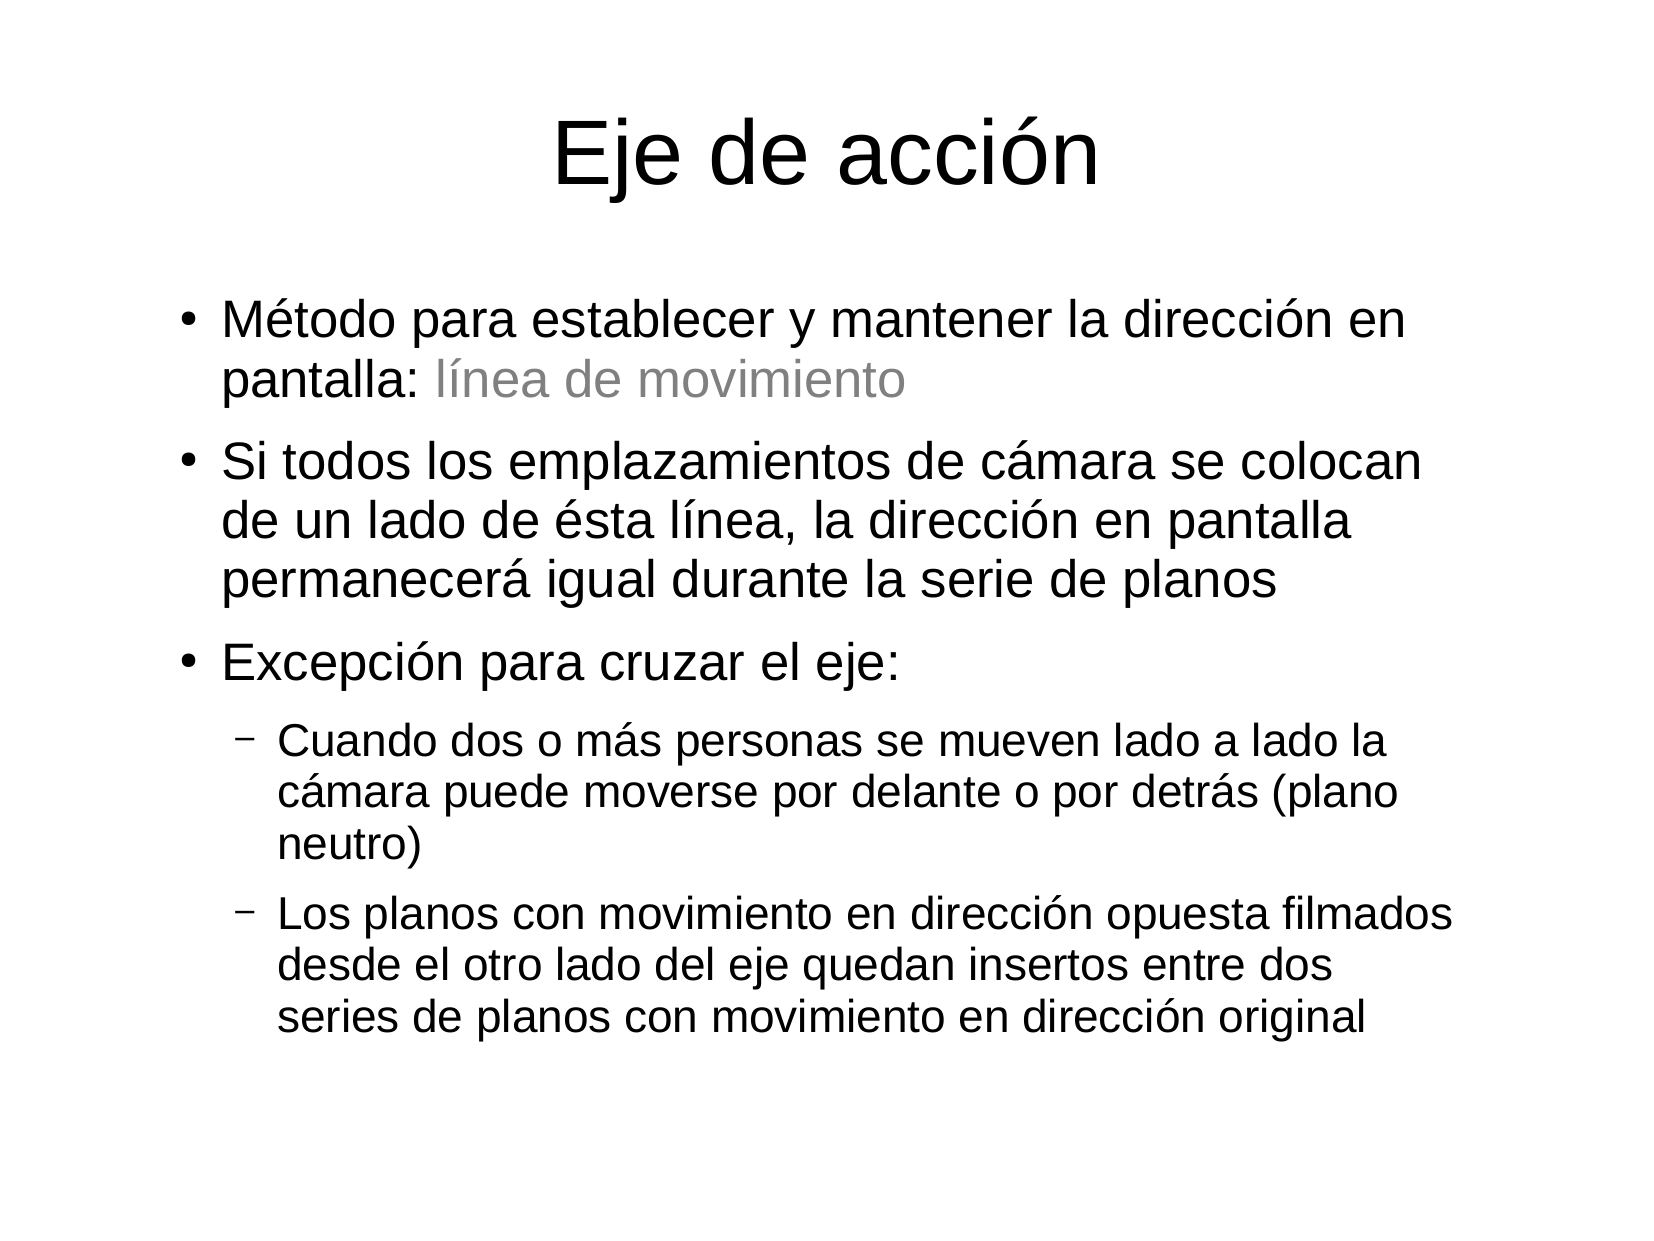

# Eje de acción
Método para establecer y mantener la dirección en pantalla: línea de movimiento
Si todos los emplazamientos de cámara se colocan de un lado de ésta línea, la dirección en pantalla permanecerá igual durante la serie de planos
Excepción para cruzar el eje:
Cuando dos o más personas se mueven lado a lado la cámara puede moverse por delante o por detrás (plano neutro)
Los planos con movimiento en dirección opuesta filmados desde el otro lado del eje quedan insertos entre dos series de planos con movimiento en dirección original